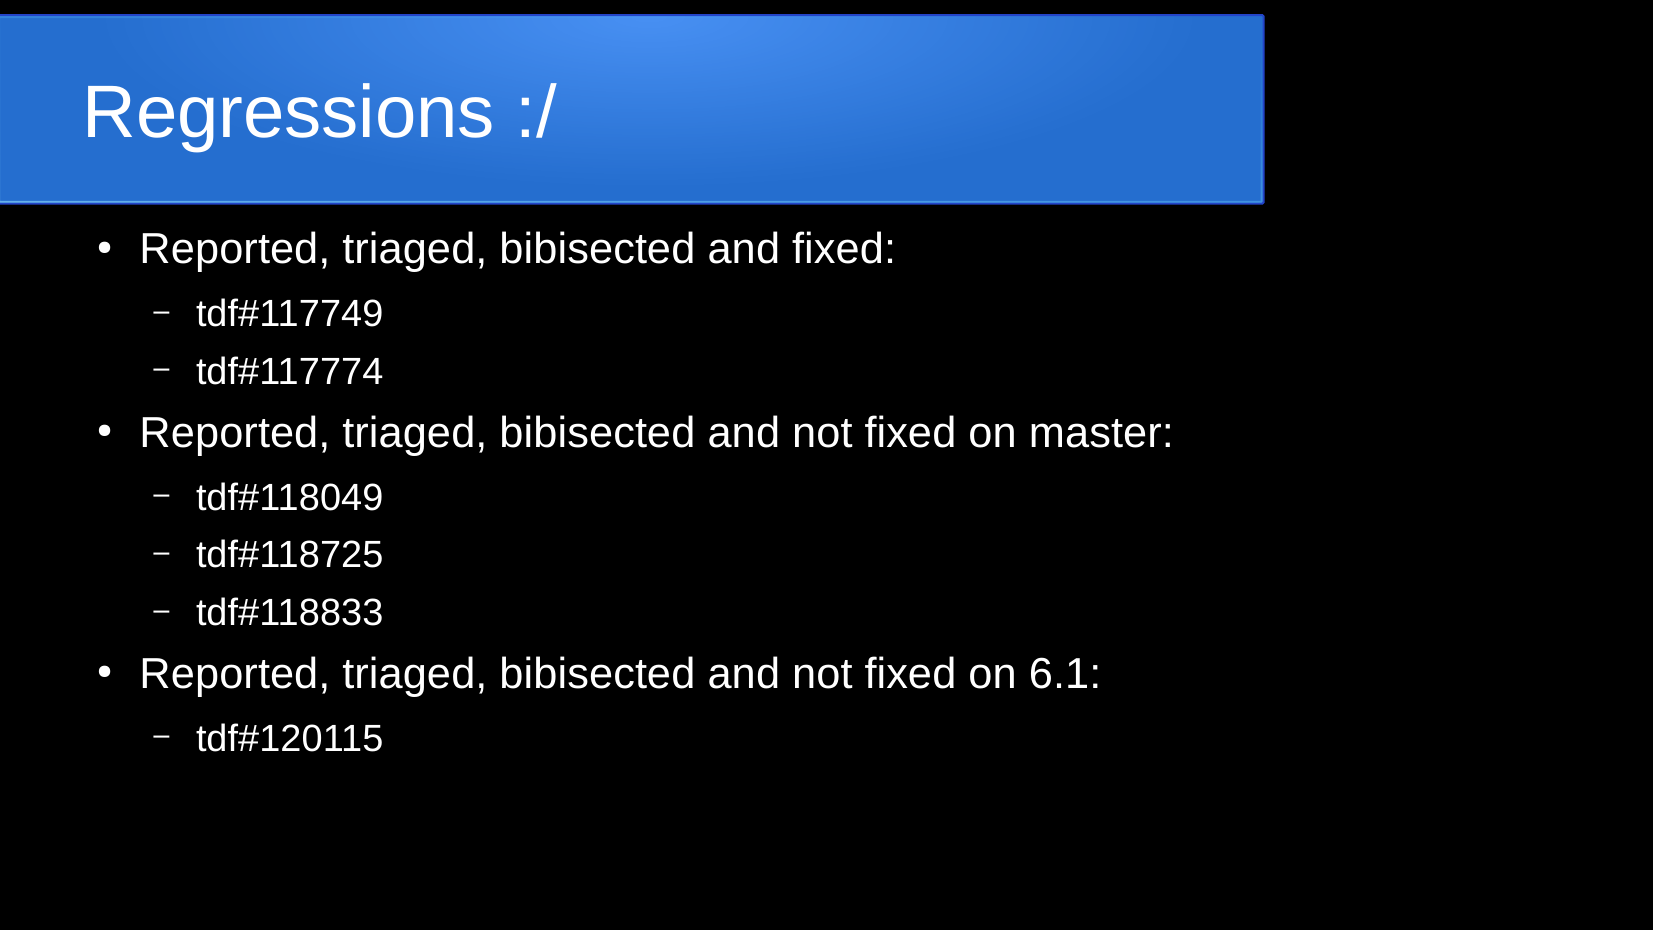

# Regressions :/
Reported, triaged, bibisected and fixed:
tdf#117749
tdf#117774
Reported, triaged, bibisected and not fixed on master:
tdf#118049
tdf#118725
tdf#118833
Reported, triaged, bibisected and not fixed on 6.1:
tdf#120115